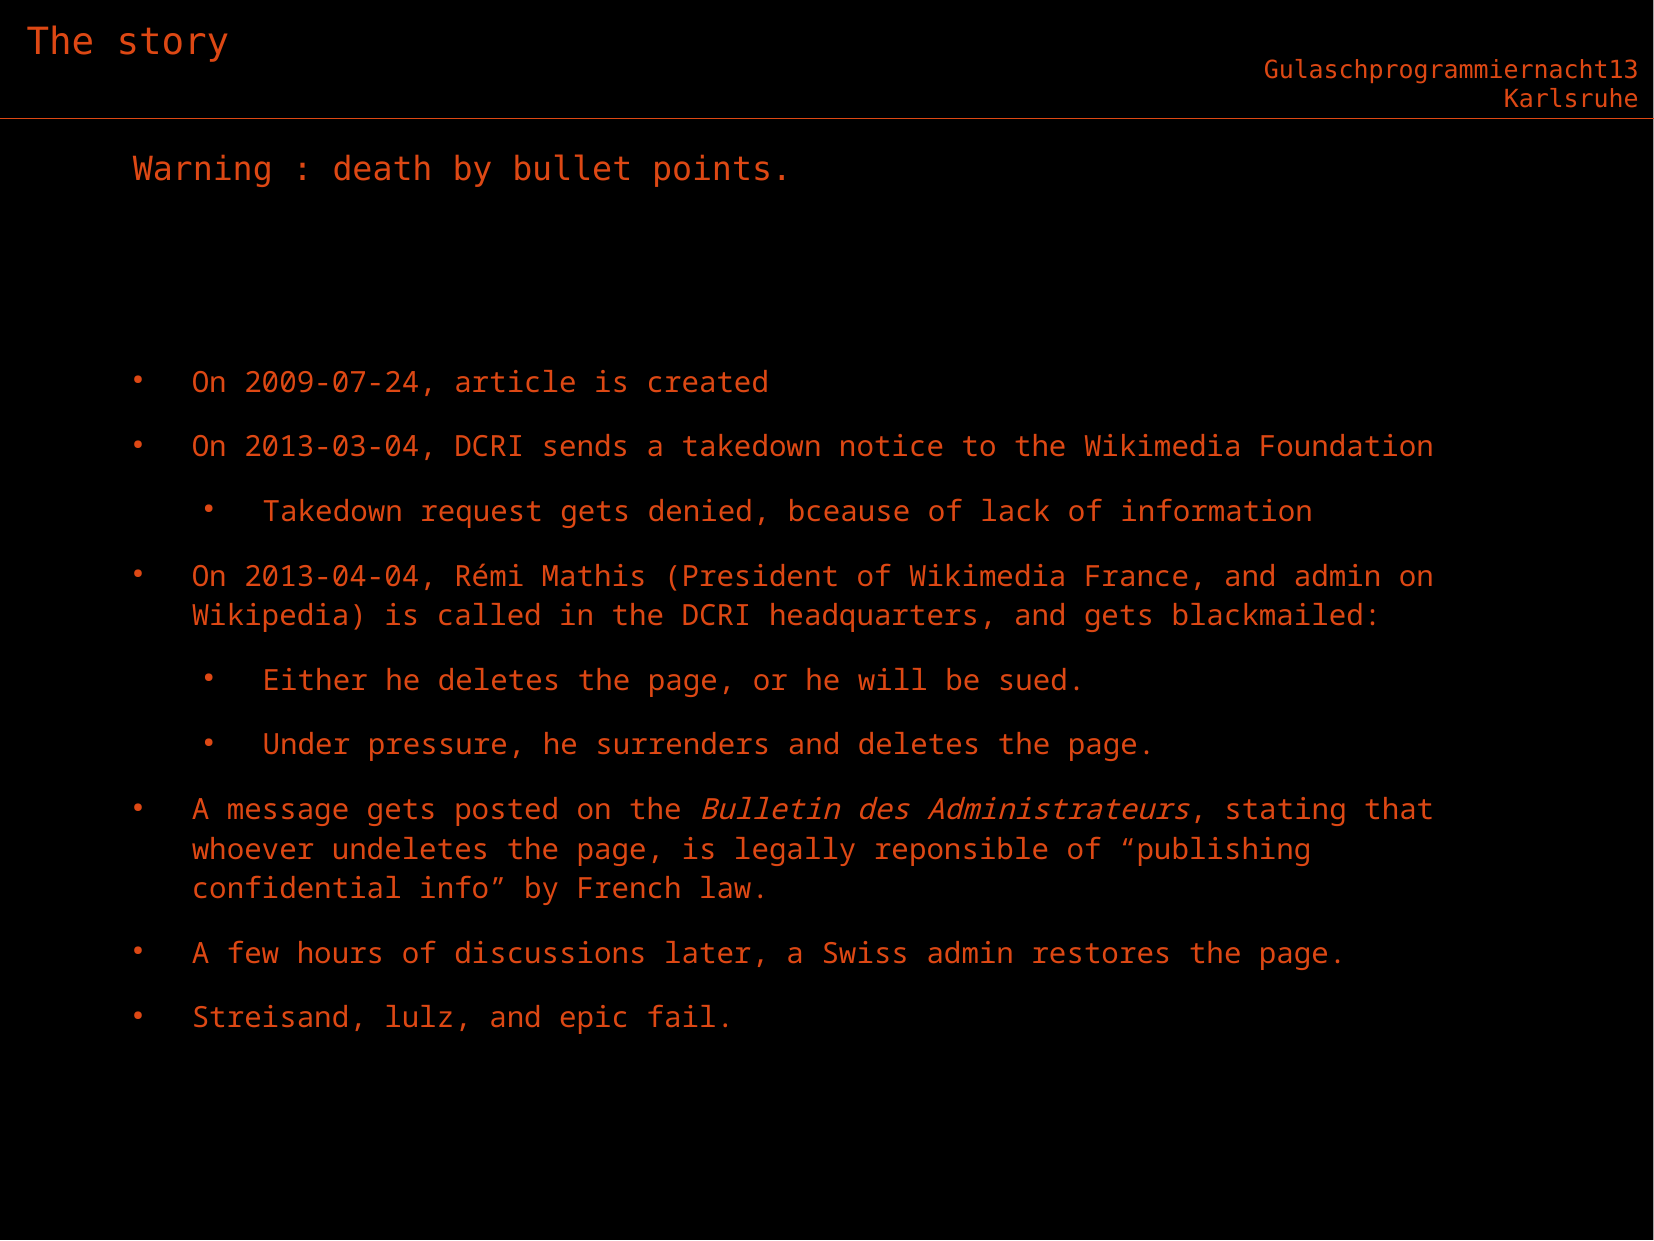

The story
Gulaschprogrammiernacht13
Karlsruhe
Warning : death by bullet points.
On 2009-07-24, article is created
On 2013-03-04, DCRI sends a takedown notice to the Wikimedia Foundation
Takedown request gets denied, bceause of lack of information
On 2013-04-04, Rémi Mathis (President of Wikimedia France, and admin on Wikipedia) is called in the DCRI headquarters, and gets blackmailed:
Either he deletes the page, or he will be sued.
Under pressure, he surrenders and deletes the page.
A message gets posted on the Bulletin des Administrateurs, stating that whoever undeletes the page, is legally reponsible of “publishing confidential info” by French law.
A few hours of discussions later, a Swiss admin restores the page.
Streisand, lulz, and epic fail.